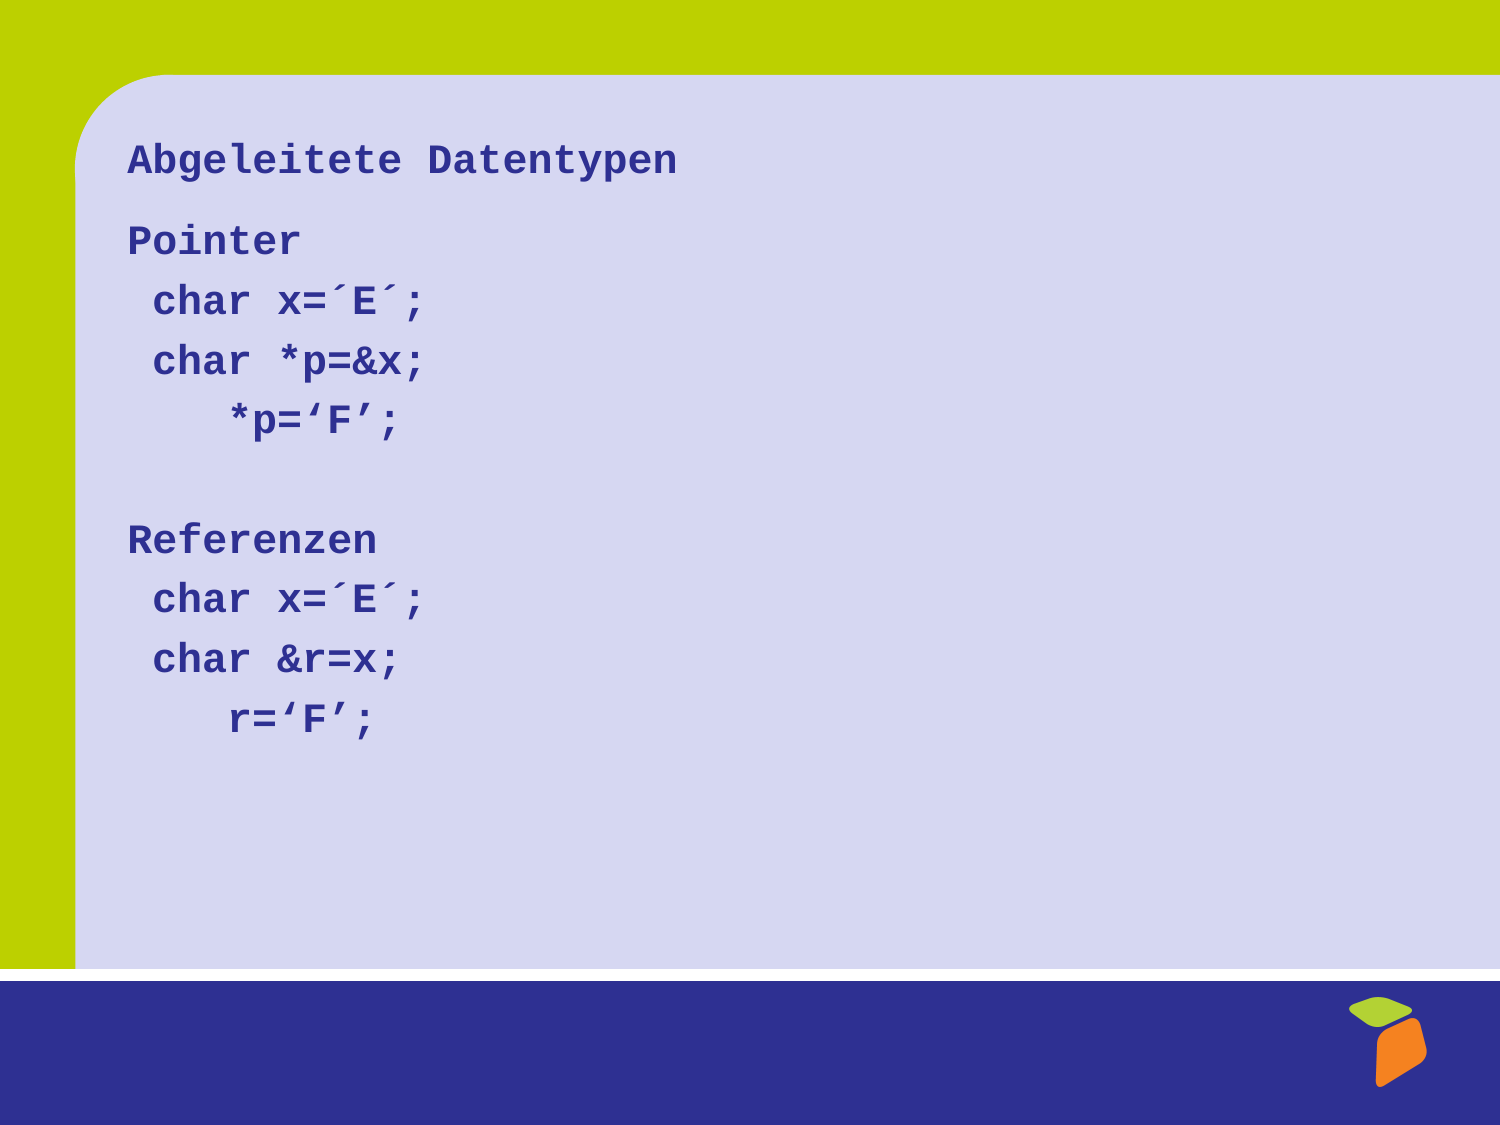

# Abgeleitete Datentypen
Pointer
 char x=´E´;
 char *p=&x;
 *p=‘F’;
Referenzen
 char x=´E´;
 char &r=x;
 r=‘F’;